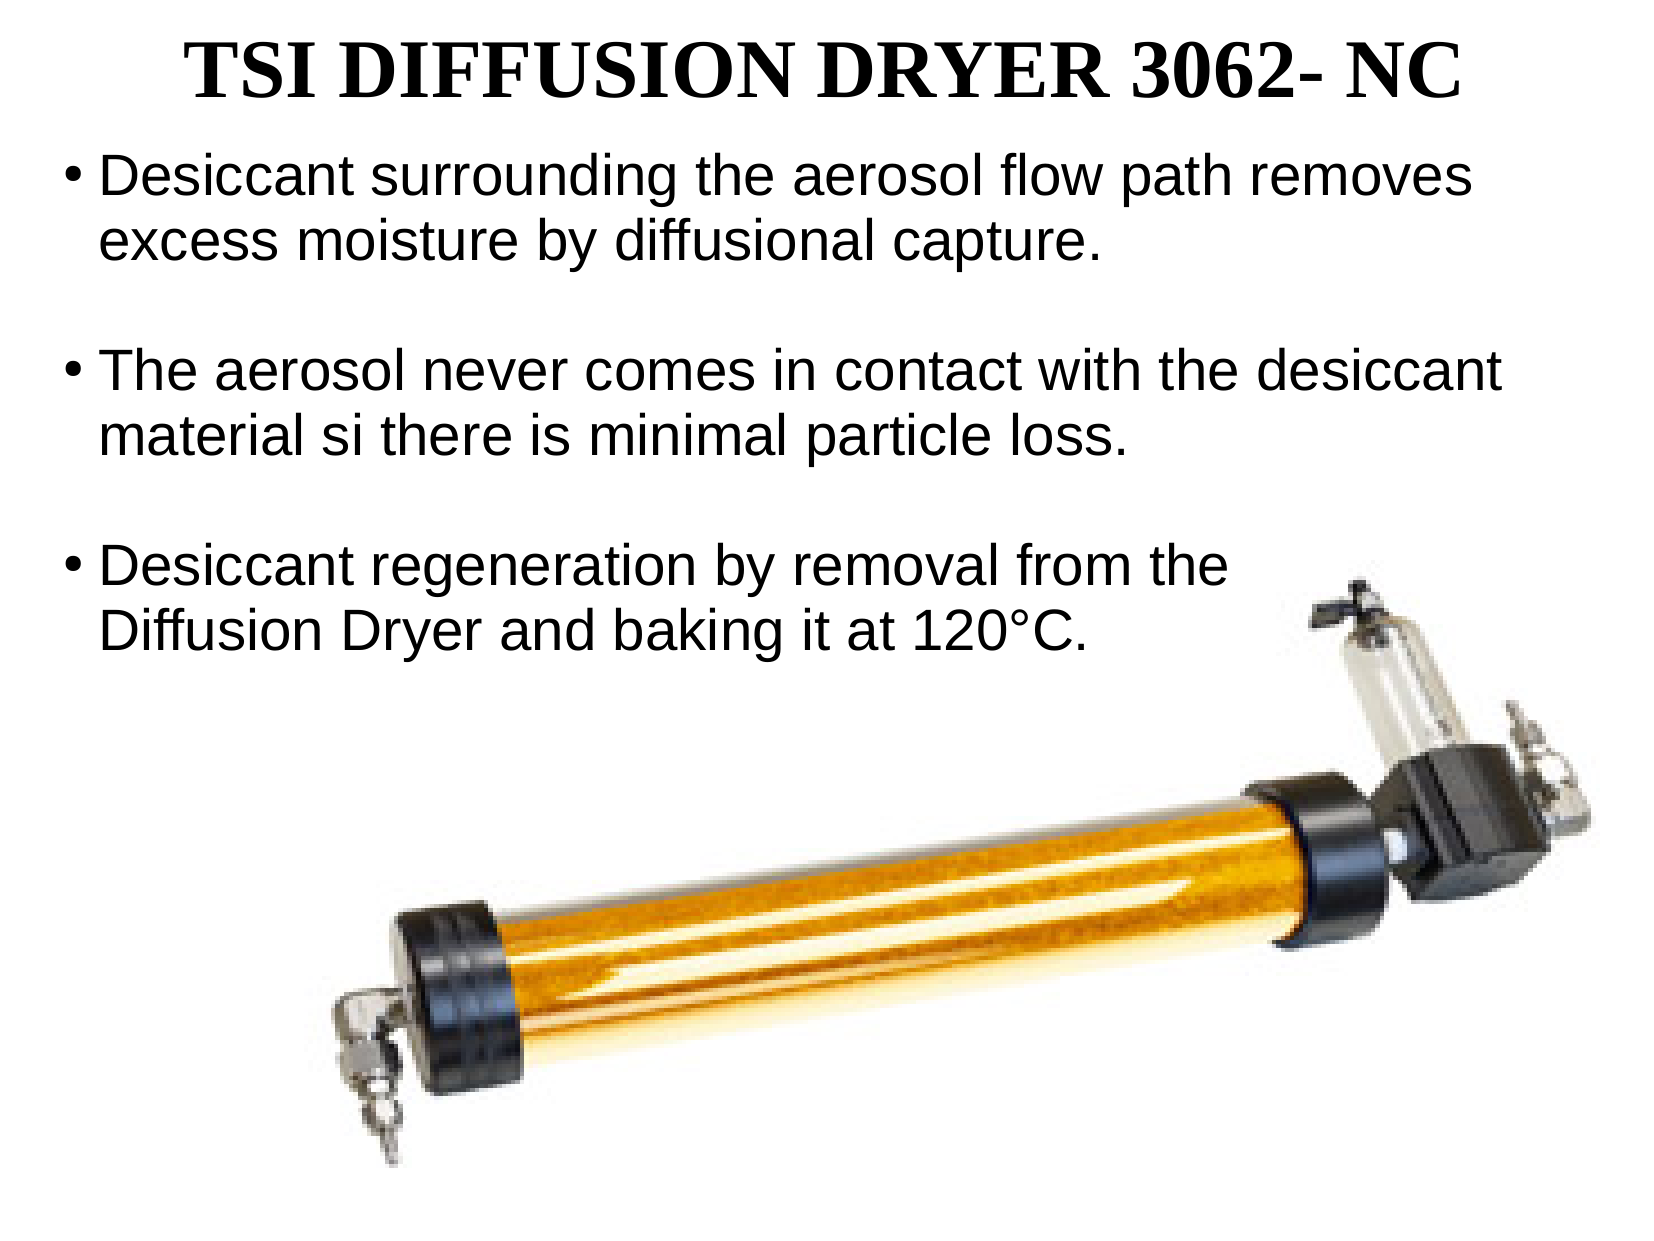

# TSI DIFFUSION DRYER 3062- NC
Desiccant surrounding the aerosol flow path removes excess moisture by diffusional capture.
The aerosol never comes in contact with the desiccant material si there is minimal particle loss.
Desiccant regeneration by removal from the
Diffusion Dryer and baking it at 120°C.